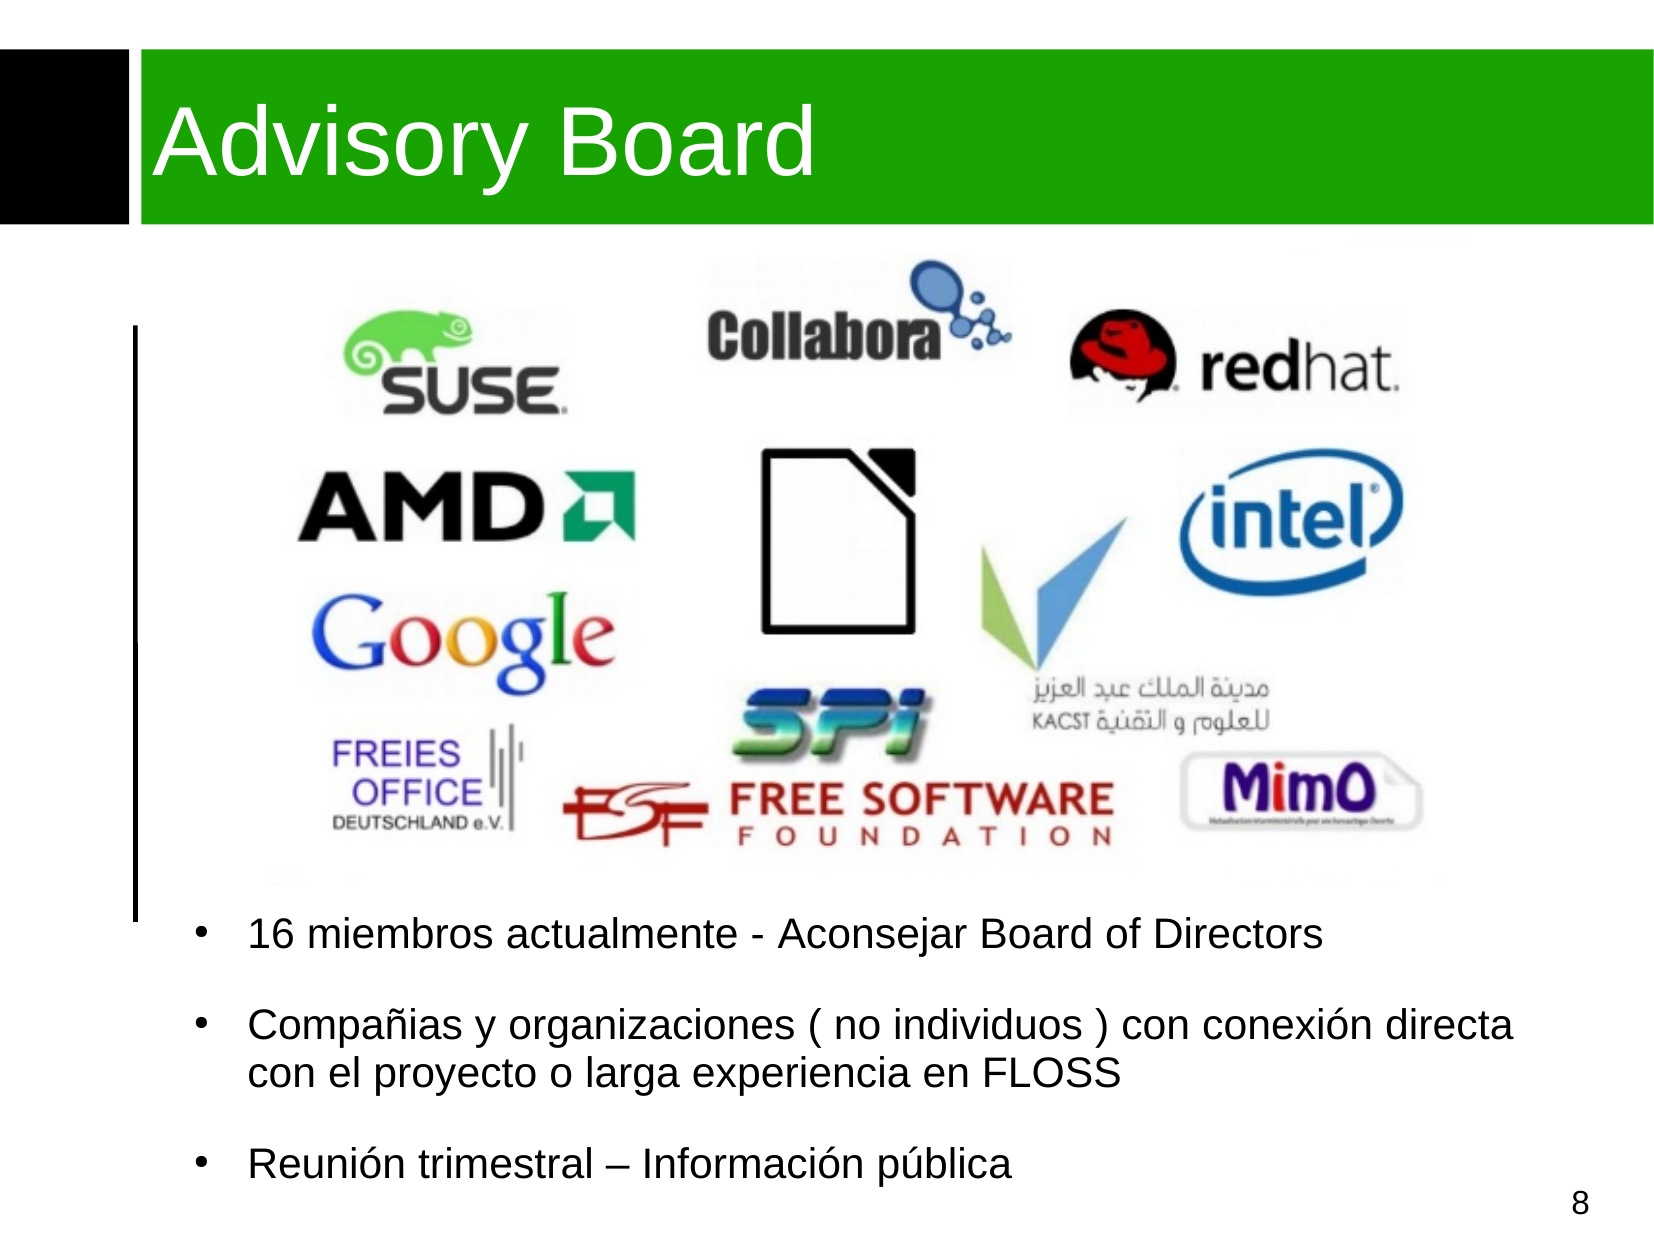

# Advisory Board
16 miembros actualmente - Aconsejar Board of Directors
Compañias y organizaciones ( no individuos ) con conexión directa con el proyecto o larga experiencia en FLOSS
Reunión trimestral – Información pública